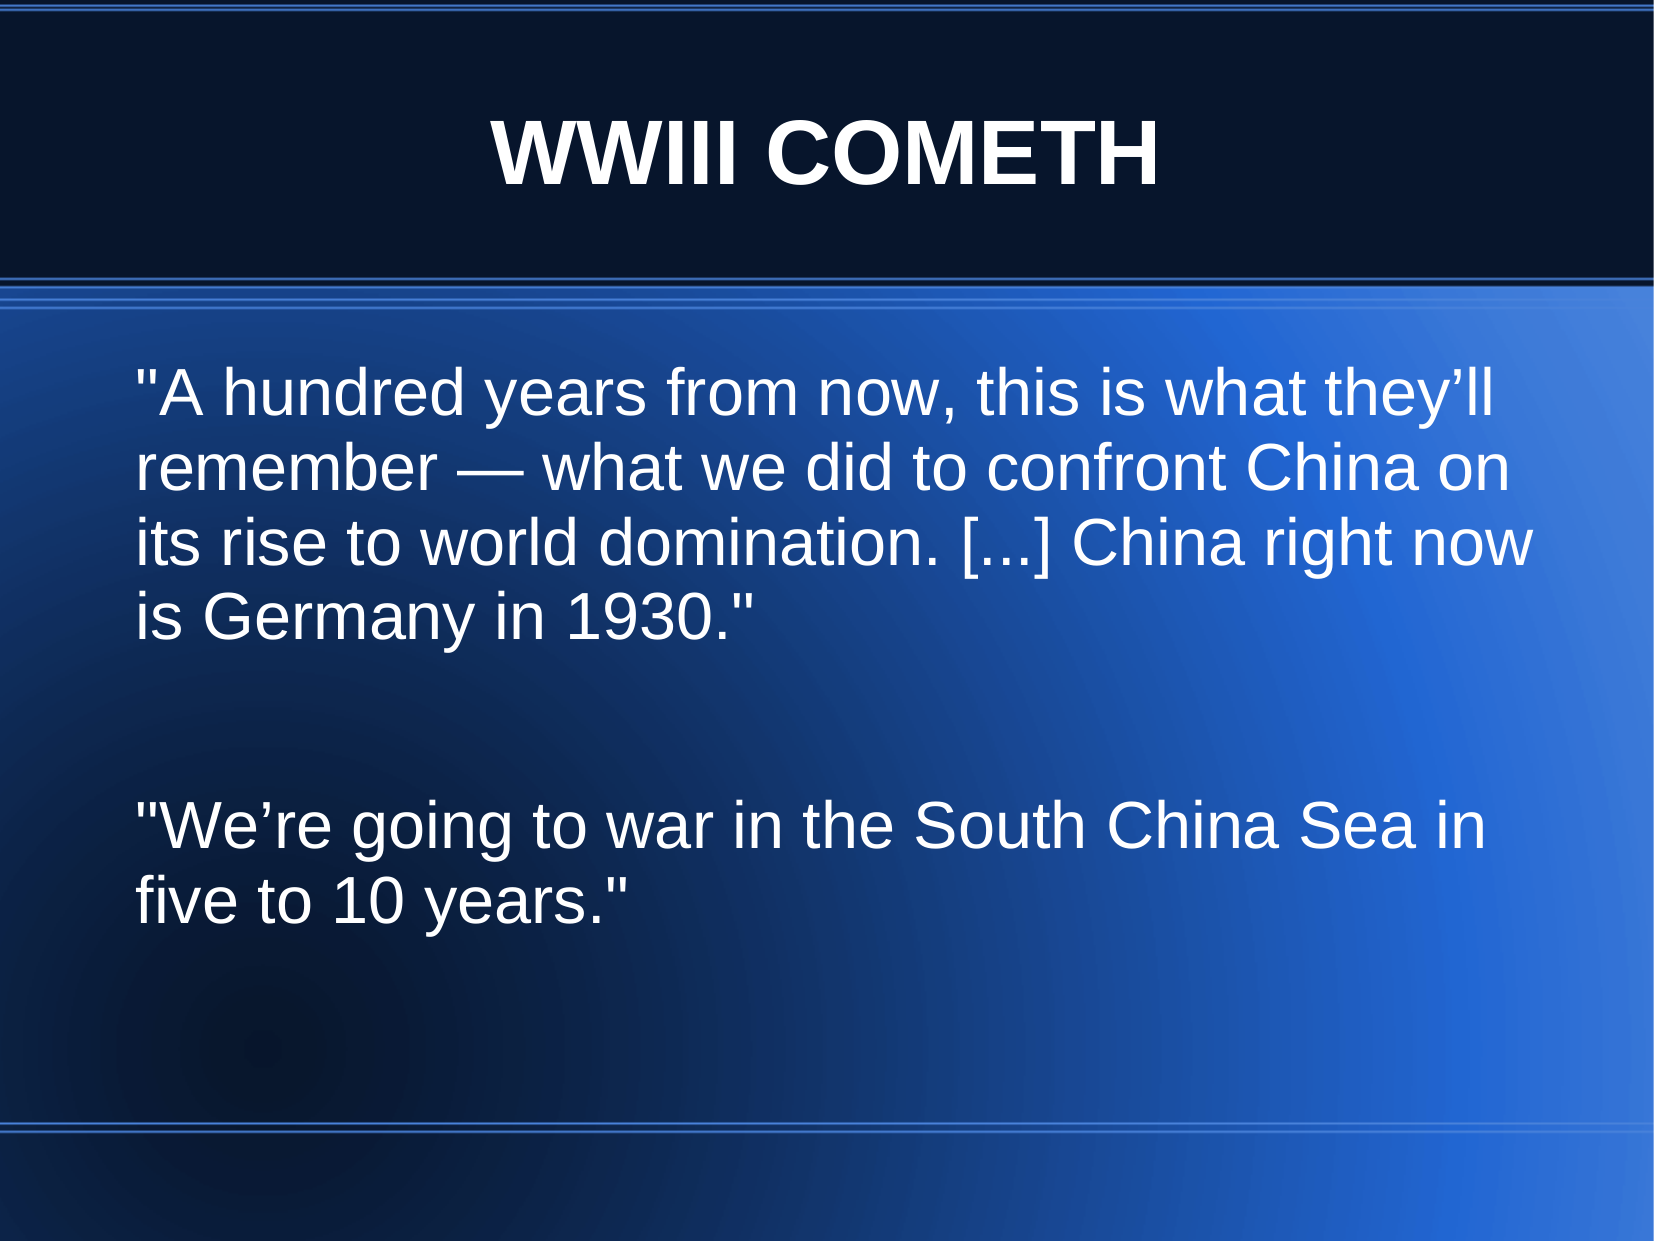

# WWIII COMETH
"A hundred years from now, this is what they’ll remember — what we did to confront China on its rise to world domination. [...] China right now is Germany in 1930."
"We’re going to war in the South China Sea in five to 10 years."